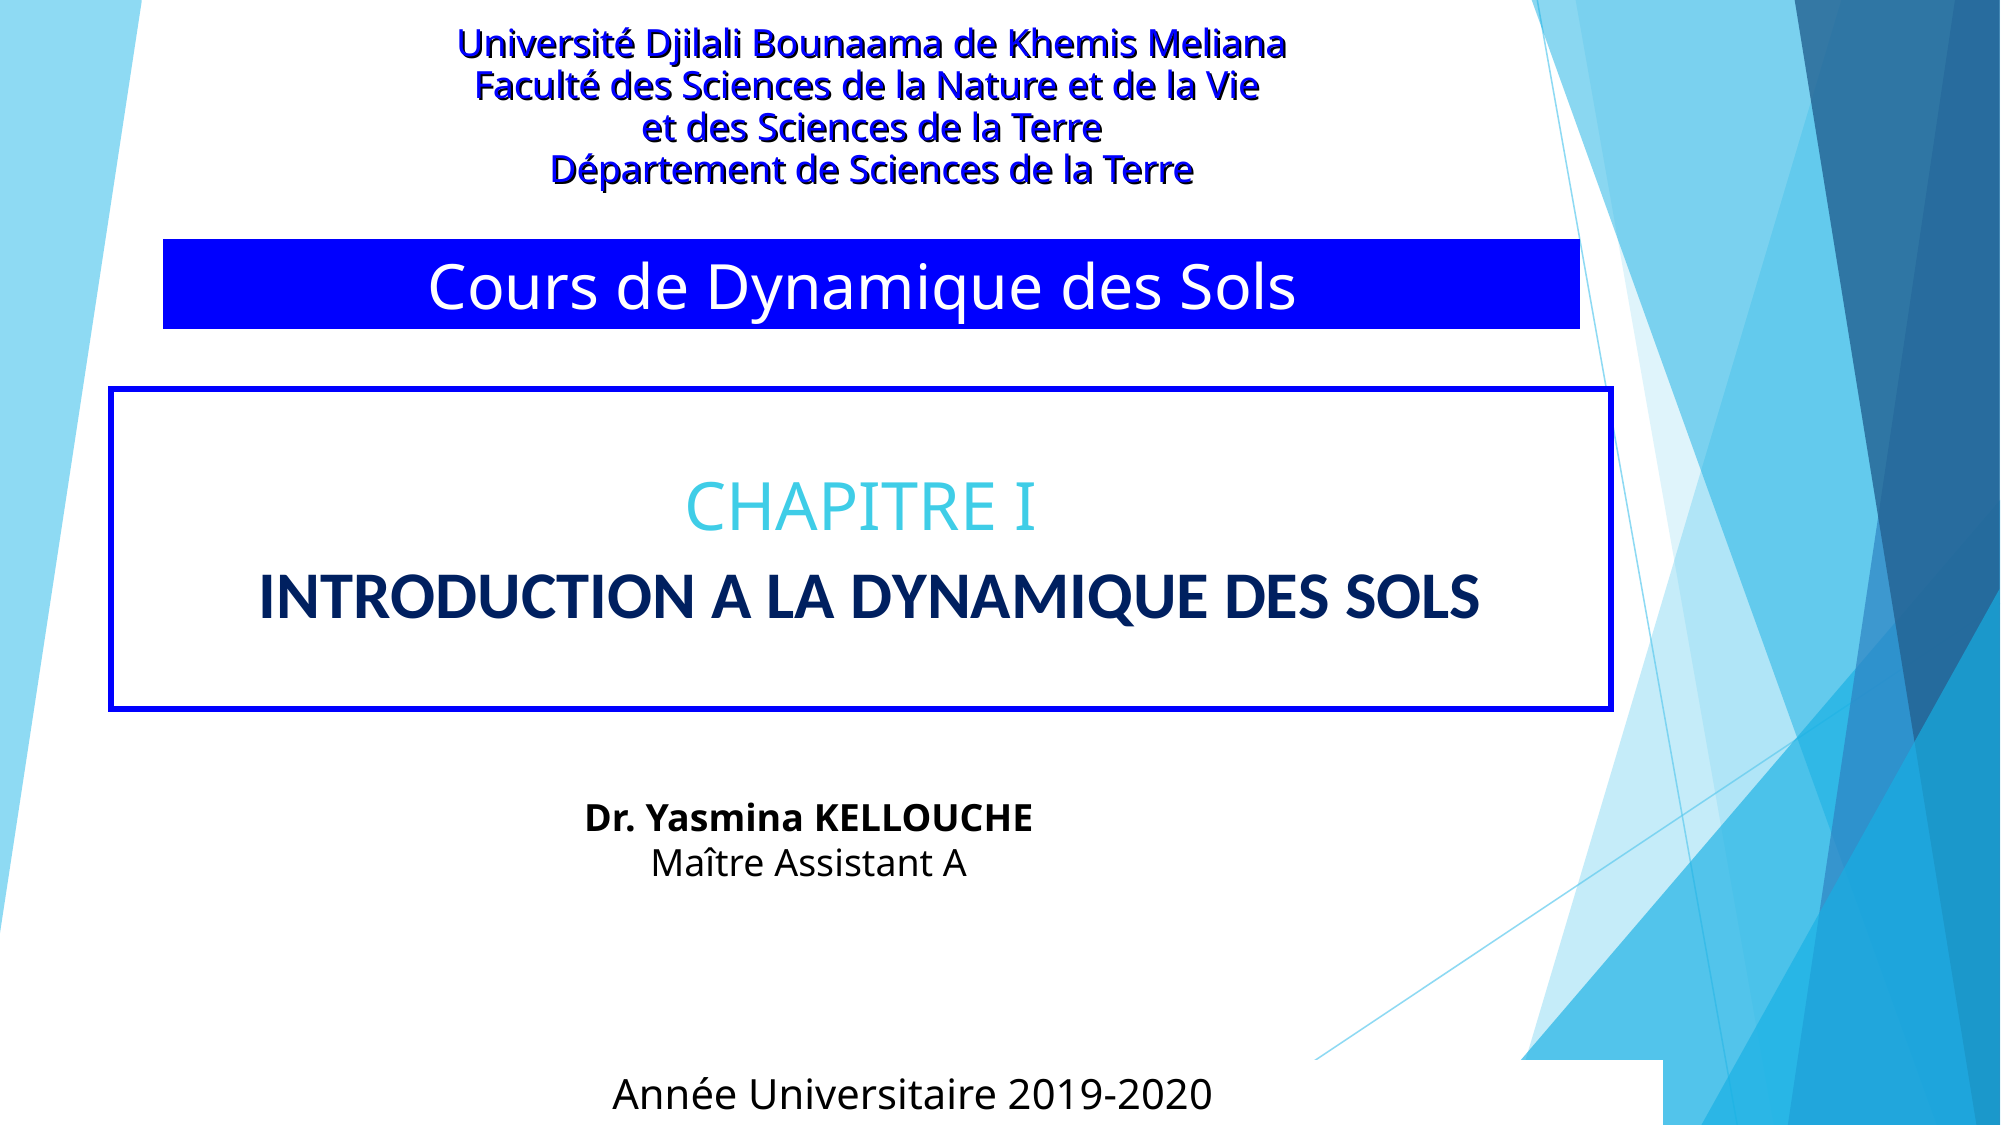

# Université Djilali Bounaama de Khemis Meliana
Faculté des Sciences de la Nature et de la Vie
et des Sciences de la Terre
Département de Sciences de la Terre
Cours de Dynamique des Sols
CHAPITRE I
 INTRODUCTION A LA DYNAMIQUE DES SOLS
Dr. Yasmina KELLOUCHE
Maître Assistant A
Année Universitaire 2019-2020